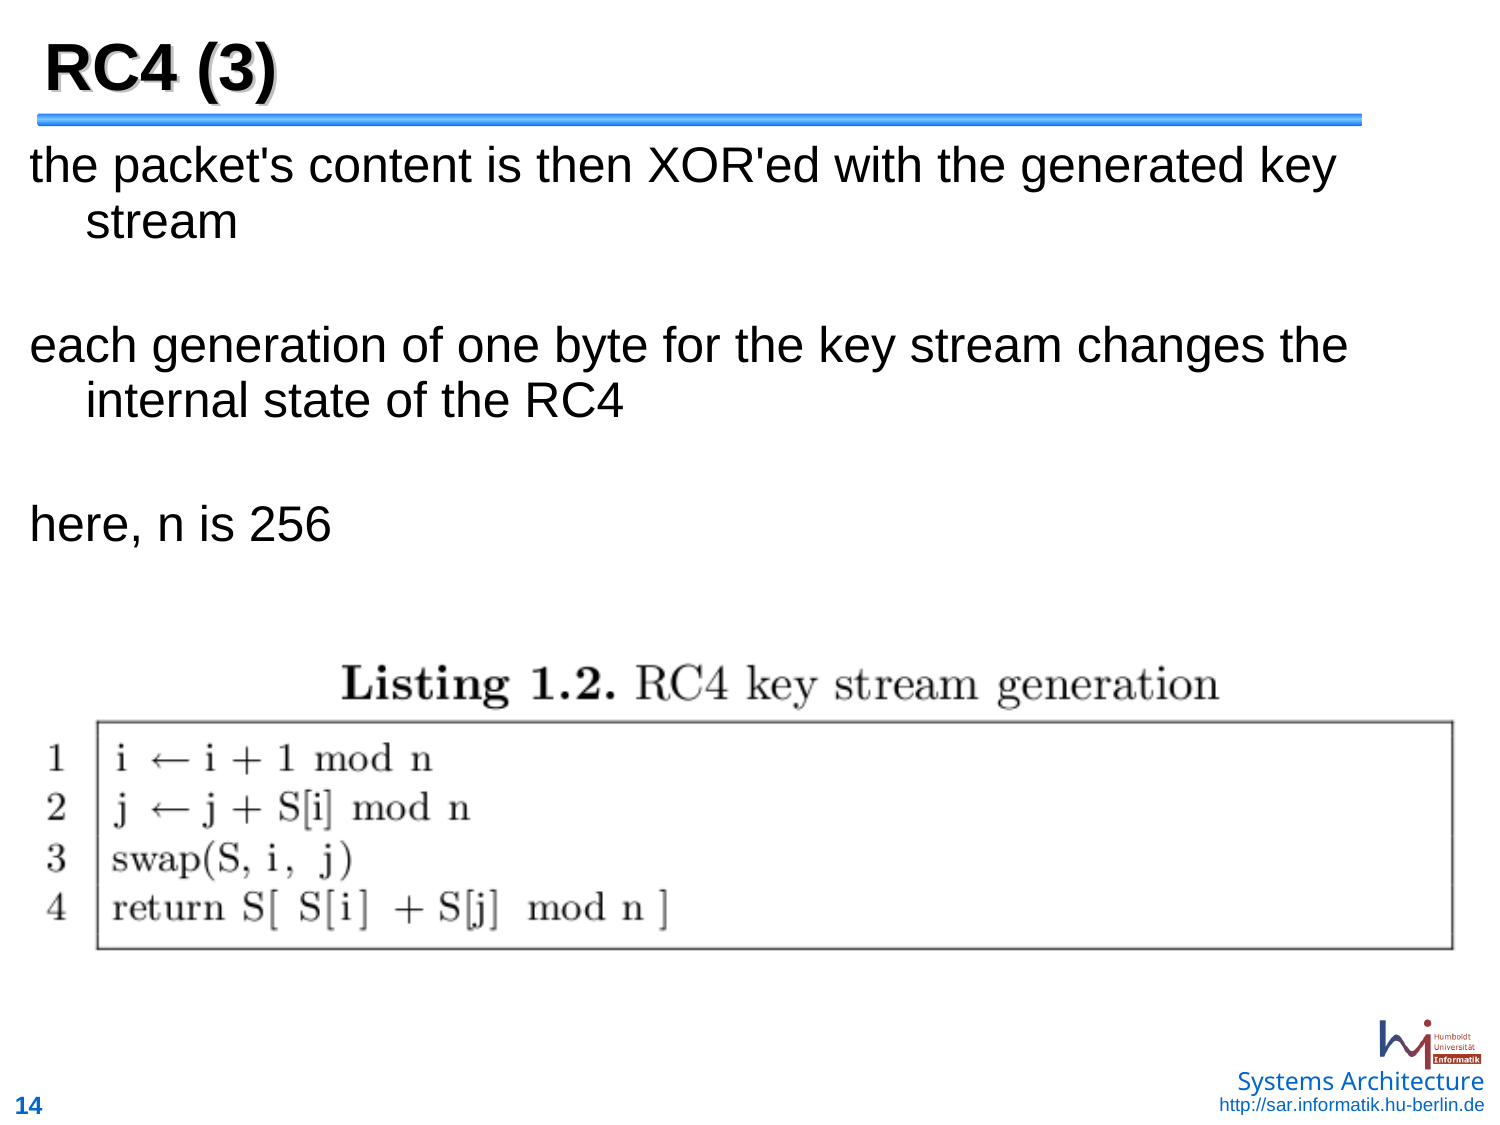

# RC4 (3)
the packet's content is then XOR'ed with the generated key stream
each generation of one byte for the key stream changes the internal state of the RC4
here, n is 256